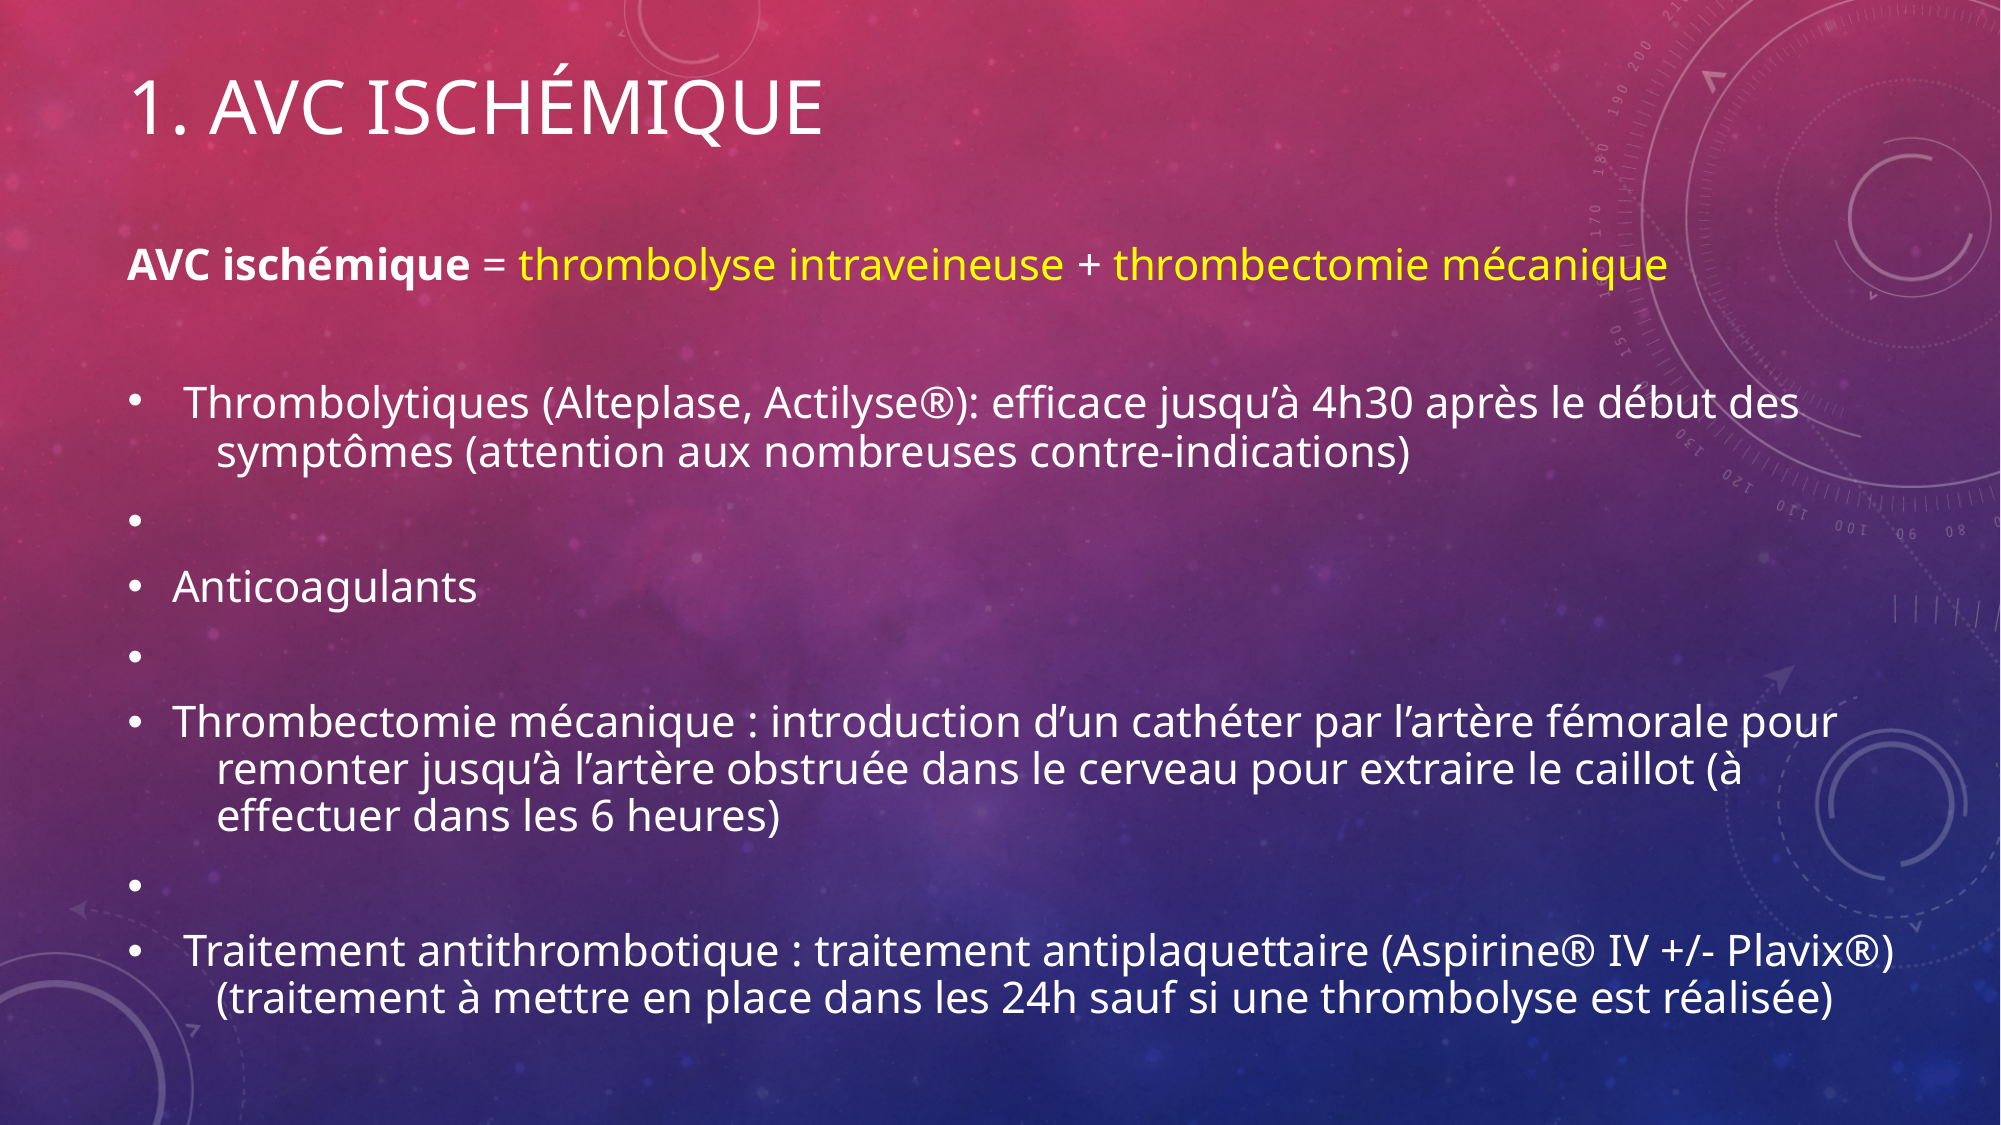

# 1. AVC Ischémique
AVC ischémique = thrombolyse intraveineuse + thrombectomie mécanique
 Thrombolytiques (Alteplase, Actilyse®): efficace jusqu’à 4h30 après le début des symptômes (attention aux nombreuses contre-indications)
Anticoagulants
Thrombectomie mécanique : introduction d’un cathéter par l’artère fémorale pour remonter jusqu’à l’artère obstruée dans le cerveau pour extraire le caillot (à effectuer dans les 6 heures)
 Traitement antithrombotique : traitement antiplaquettaire (Aspirine® IV +/- Plavix®) (traitement à mettre en place dans les 24h sauf si une thrombolyse est réalisée)